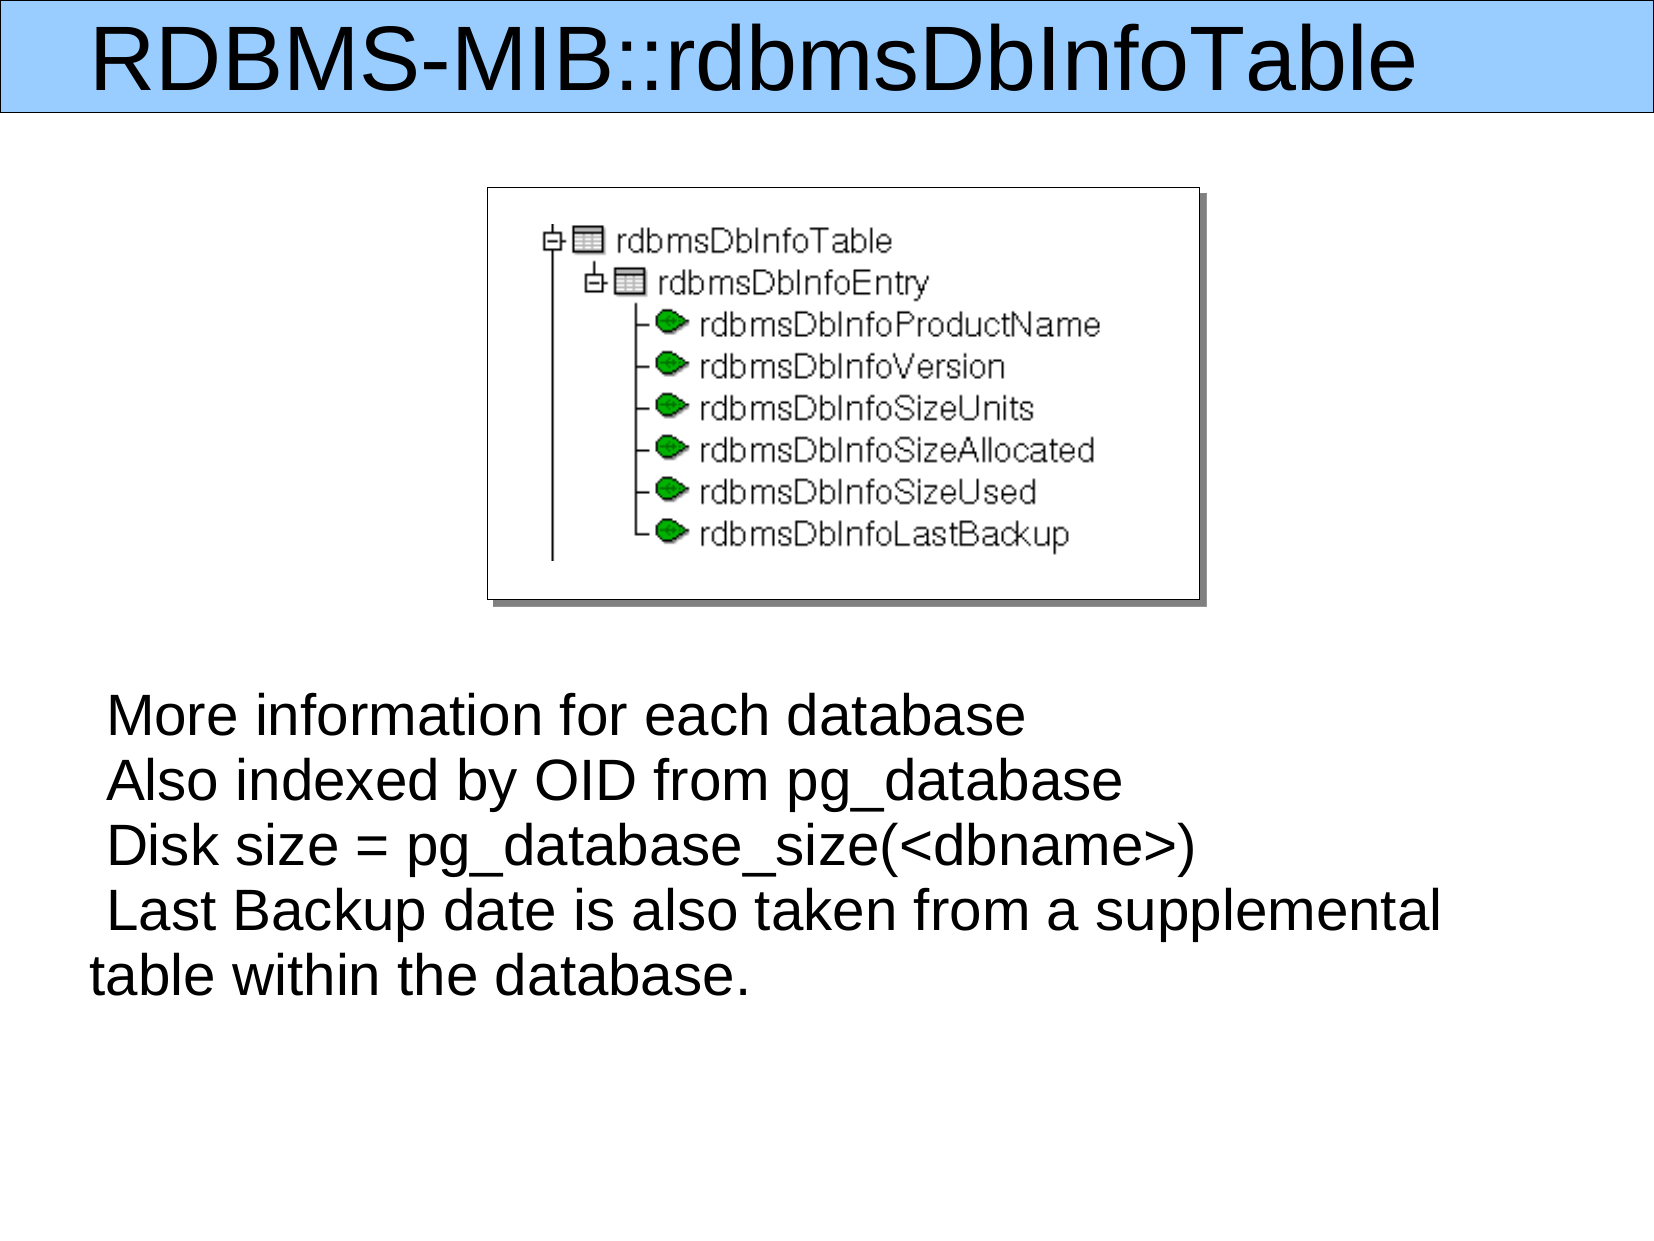

RDBMS-MIB::rdbmsDbInfoTable
 More information for each database
 Also indexed by OID from pg_database
 Disk size = pg_database_size(<dbname>)
 Last Backup date is also taken from a supplemental table within the database.